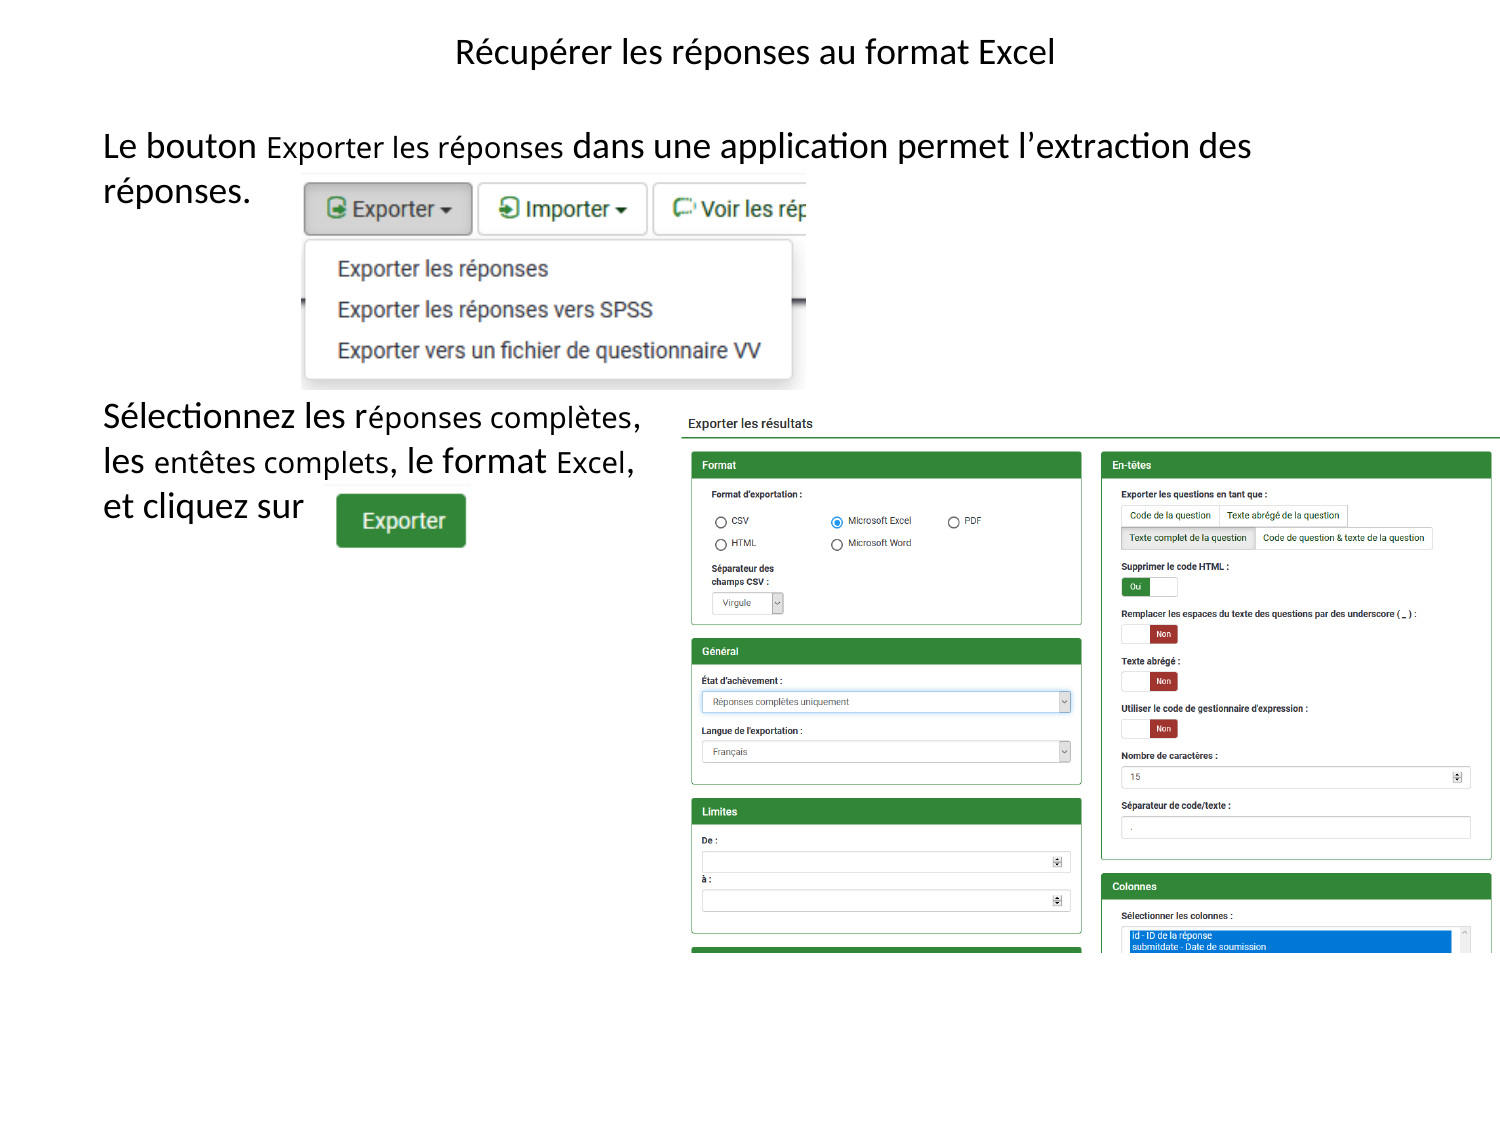

Récupérer les réponses au format Excel
Le bouton Exporter les réponses dans une application permet l’extraction des réponses.
Sélectionnez les réponses complètes,
les entêtes complets, le format Excel,
et cliquez sur